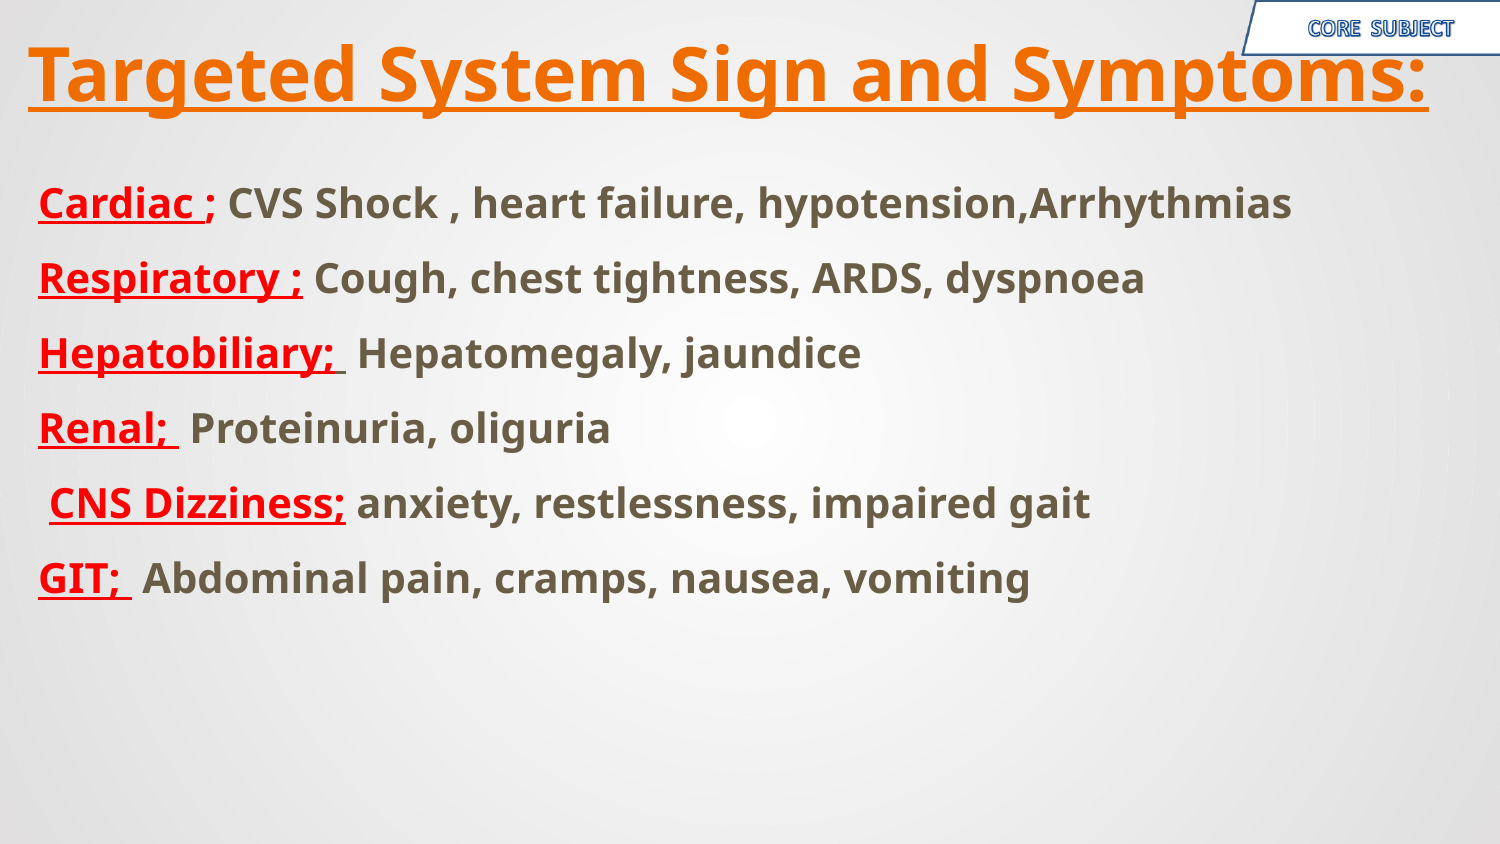

# Targeted System Sign and Symptoms:
Cardiac ; CVS Shock , heart failure, hypotension,Arrhythmias
Respiratory ; Cough, chest tightness, ARDS, dyspnoea
Hepatobiliary; Hepatomegaly, jaundice
Renal; Proteinuria, oliguria
 CNS Dizziness; anxiety, restlessness, impaired gait
GIT; Abdominal pain, cramps, nausea, vomiting